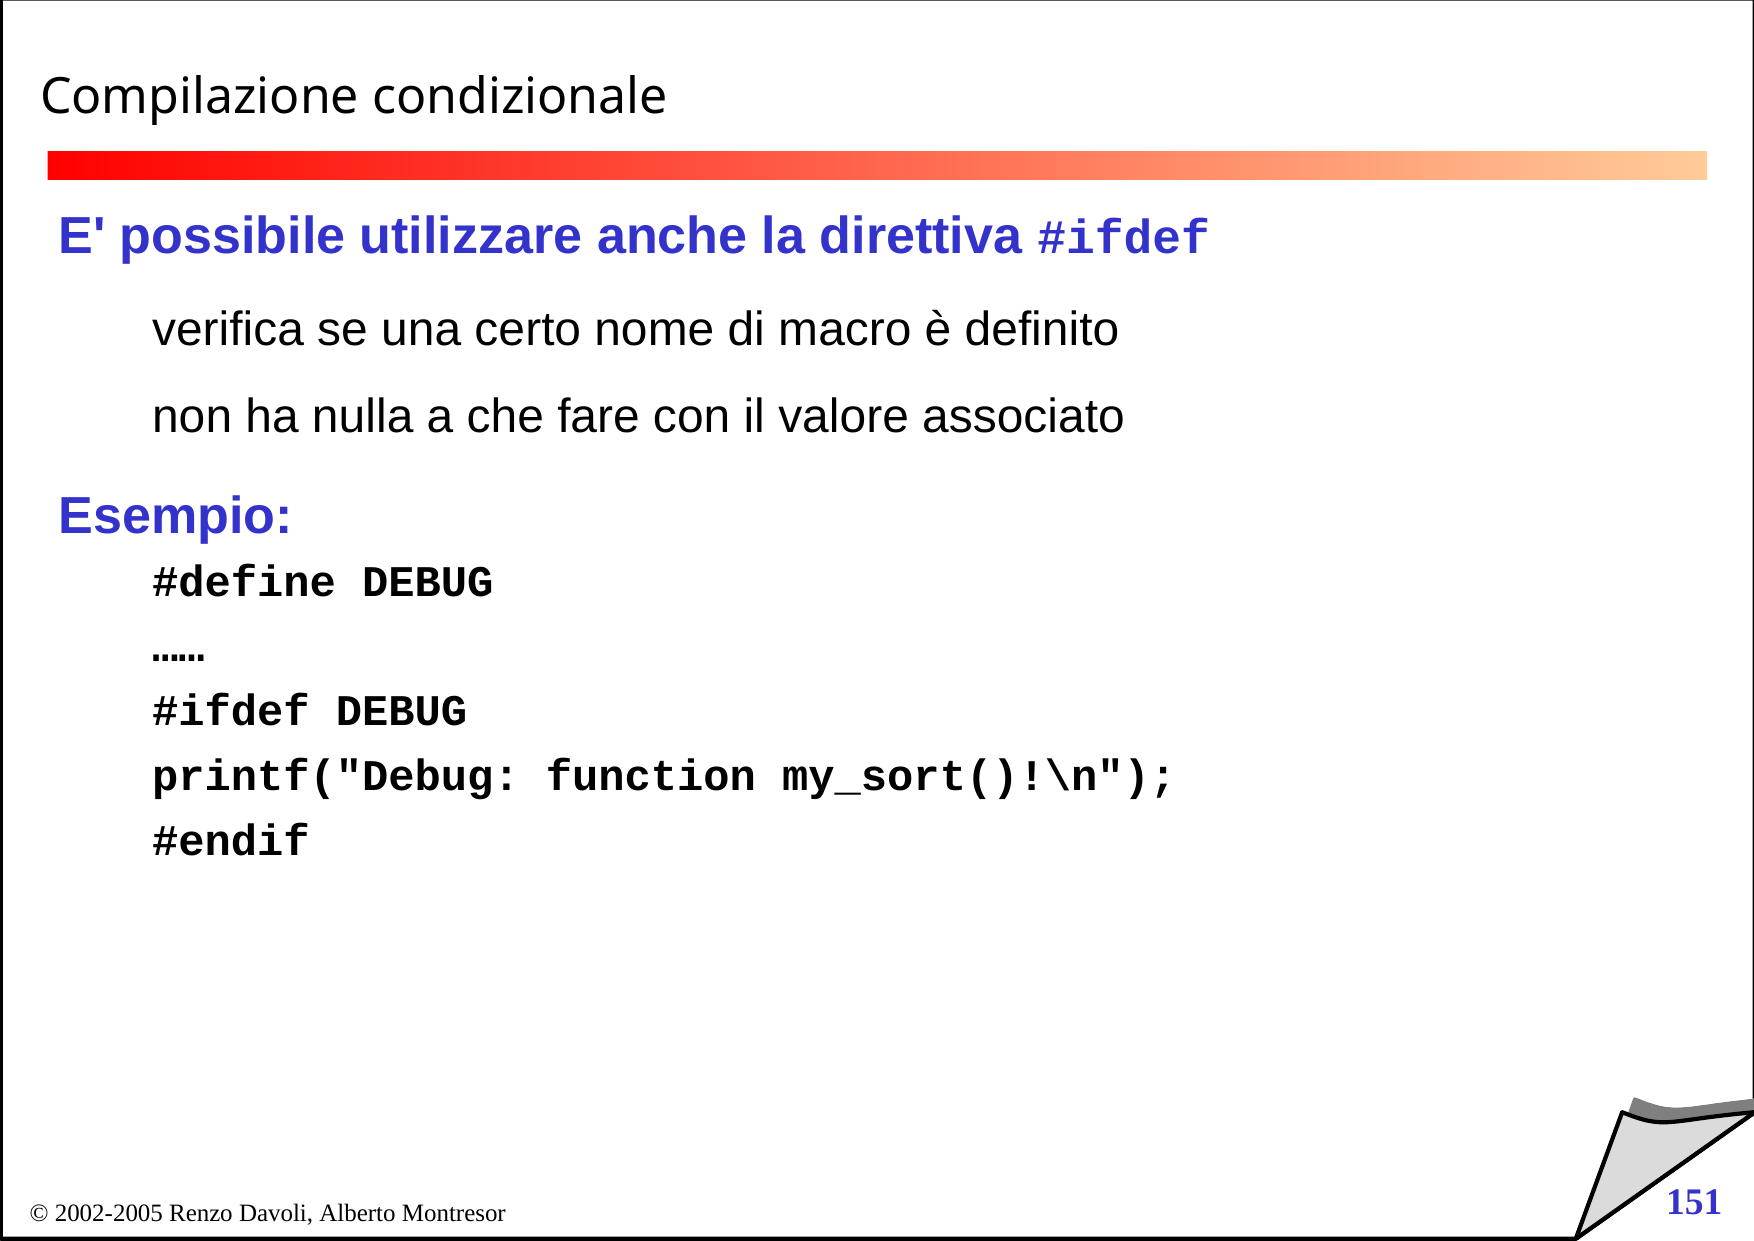

# Compilazione condizionale
E' possibile utilizzare anche la direttiva #ifdef
verifica se una certo nome di macro è definito
non ha nulla a che fare con il valore associato
Esempio:
#define DEBUG
……
#ifdef DEBUG
printf("Debug: function my_sort()!\n");
#endif